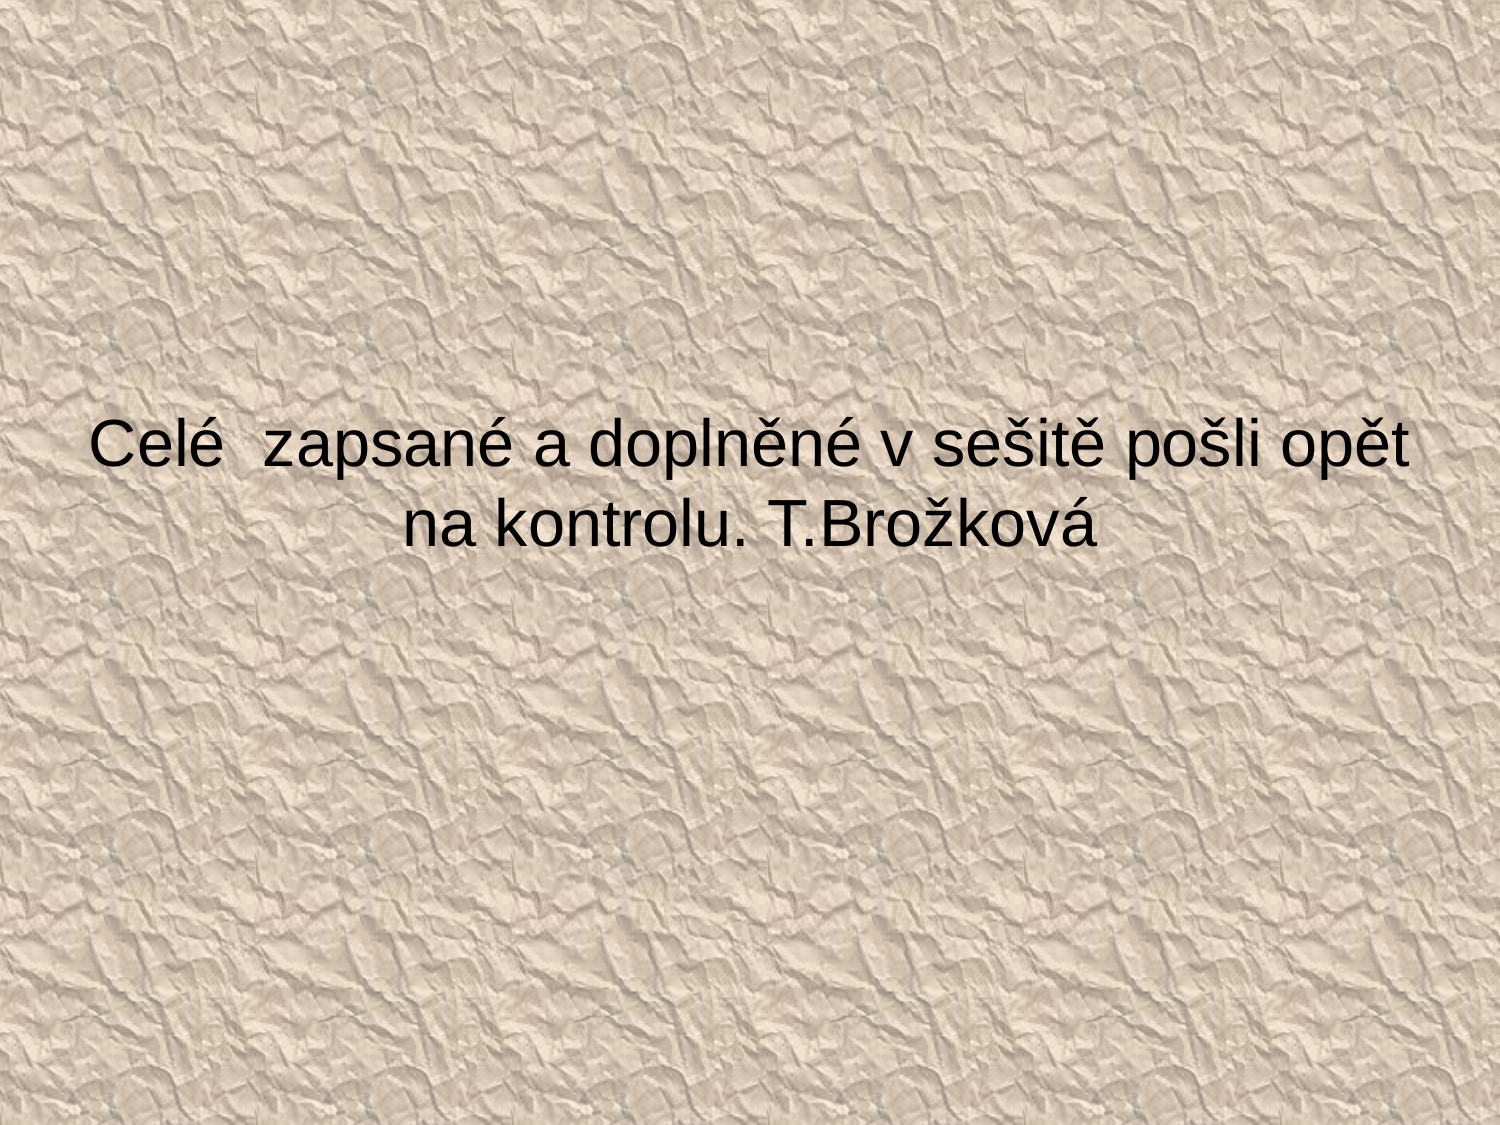

Celé zapsané a doplněné v sešitě pošli opět na kontrolu. T.Brožková